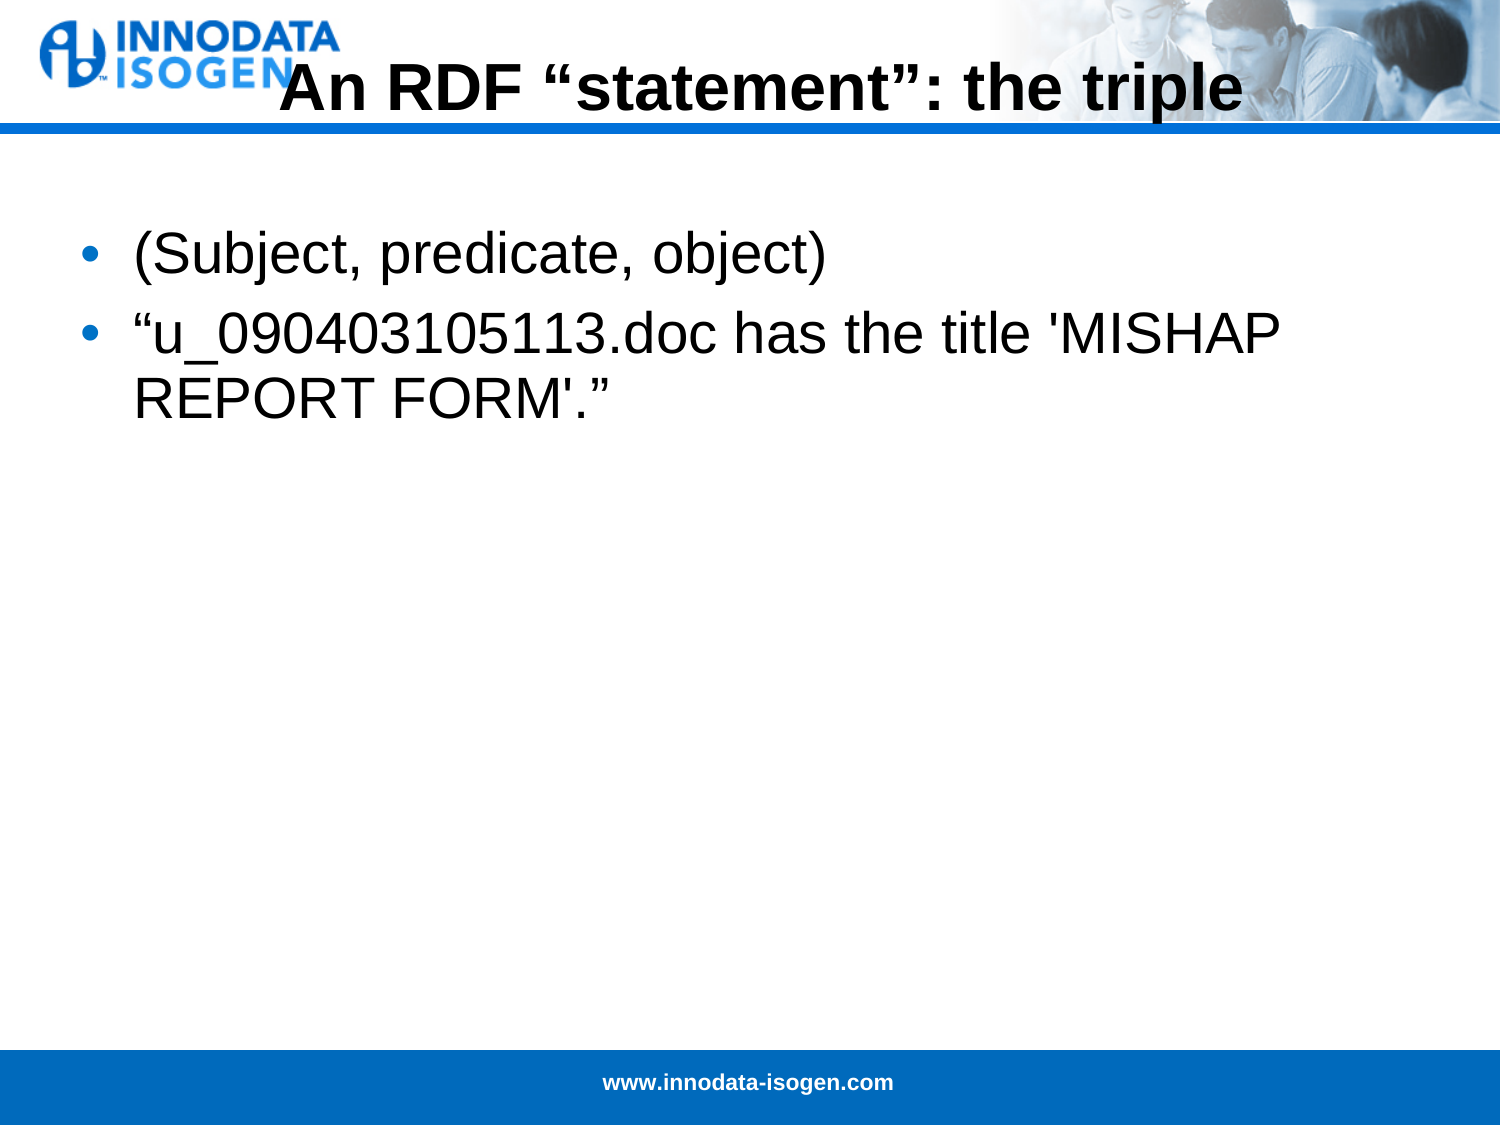

# An RDF “statement”: the triple
(Subject, predicate, object)
“u_090403105113.doc has the title 'MISHAP REPORT FORM'.”